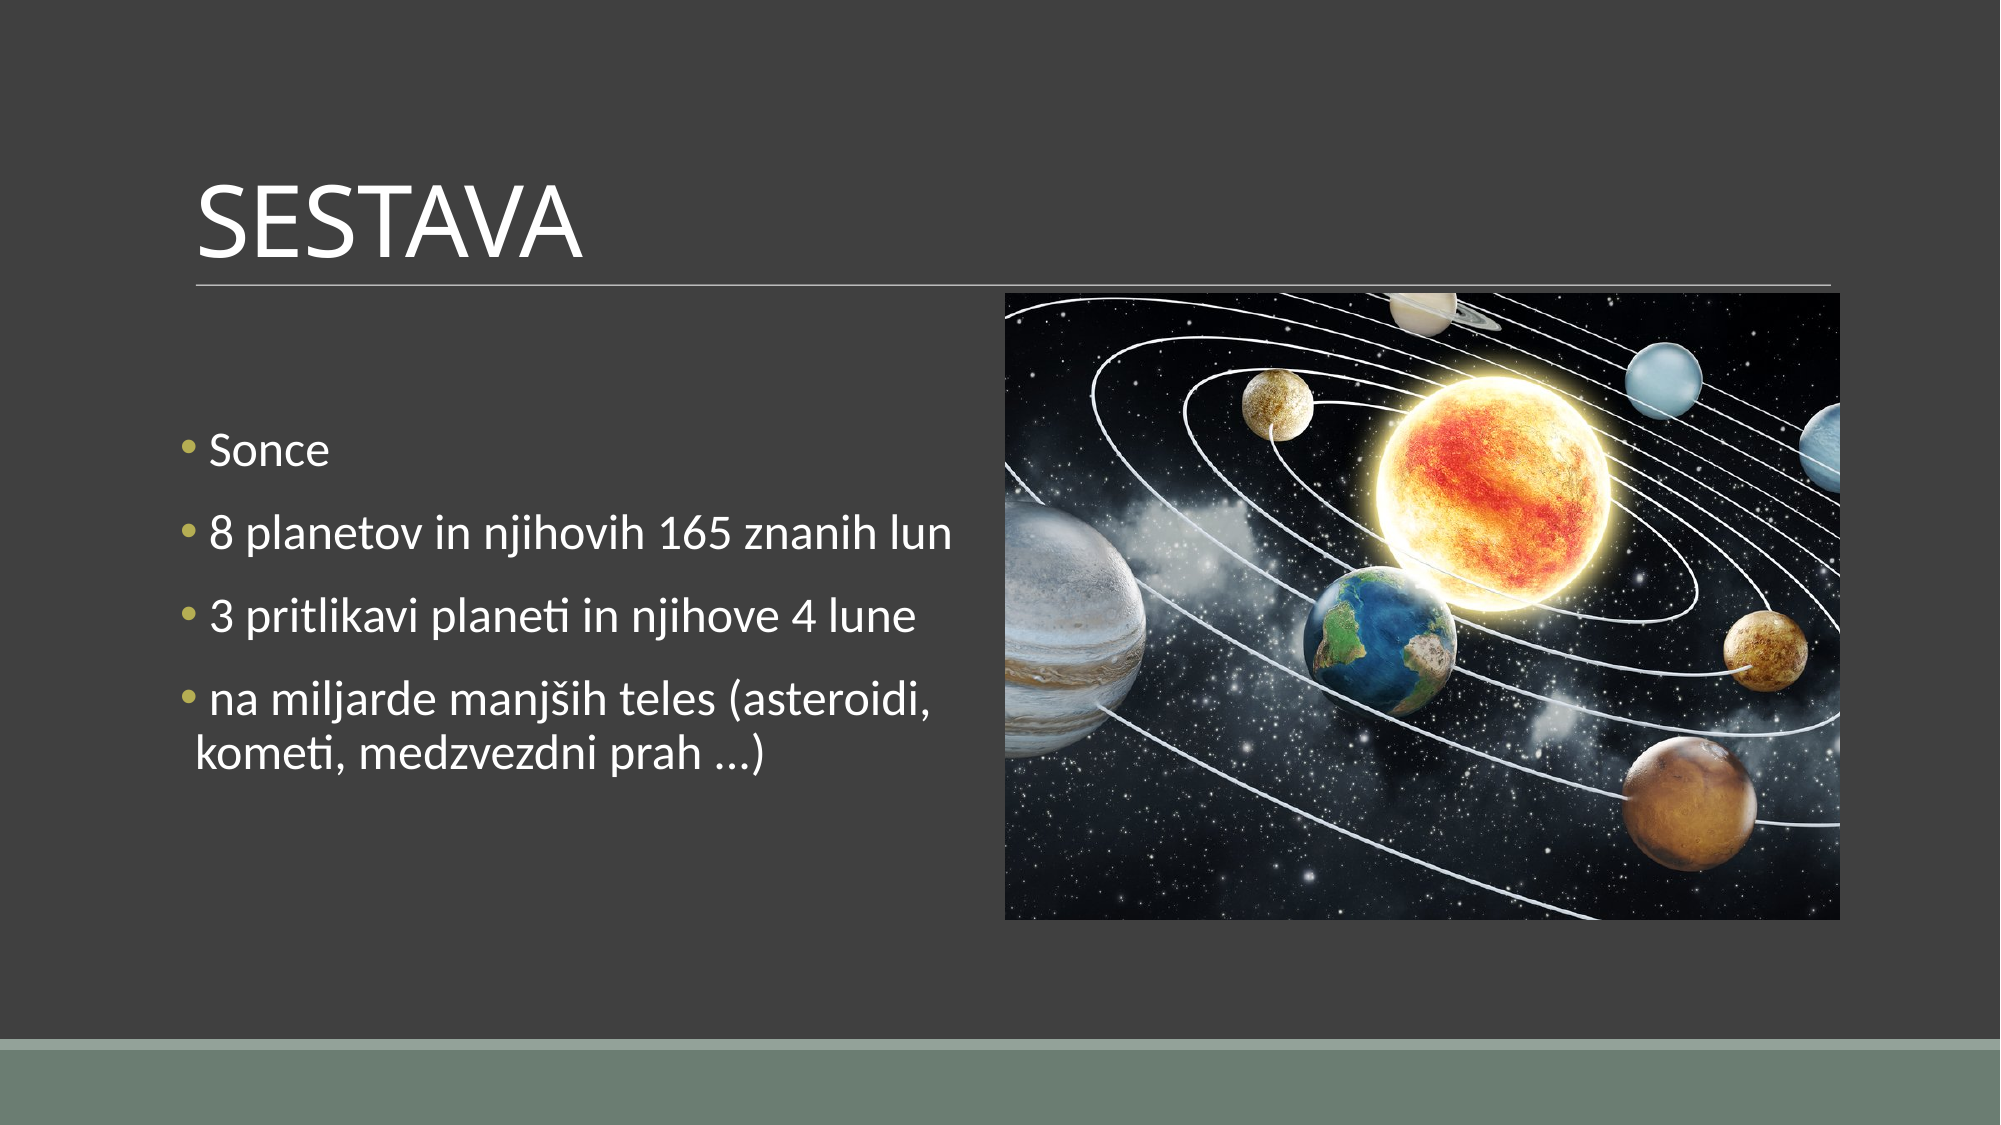

# SESTAVA
 Sonce
 8 planetov in njihovih 165 znanih lun
 3 pritlikavi planeti in njihove 4 lune
 na miljarde manjših teles (asteroidi, kometi, medzvezdni prah ...)